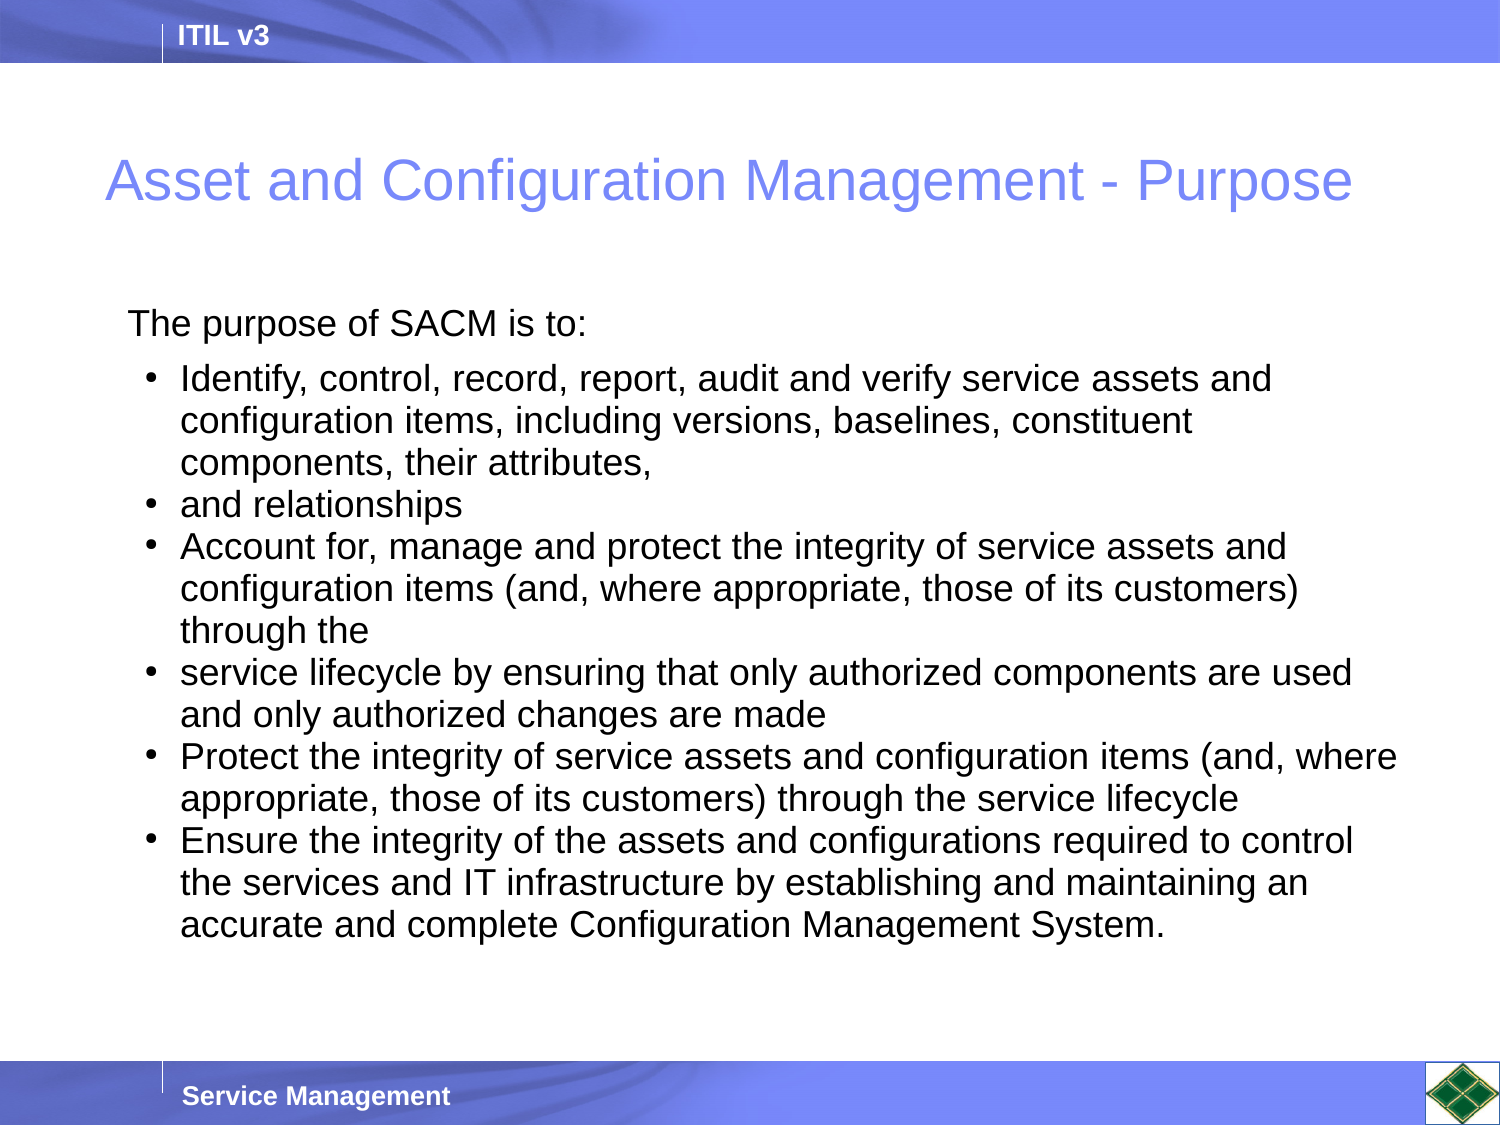

Asset and Configuration Management - Purpose
The purpose of SACM is to:
Identify, control, record, report, audit and verify service assets and configuration items, including versions, baselines, constituent components, their attributes,
and relationships
Account for, manage and protect the integrity of service assets and configuration items (and, where appropriate, those of its customers) through the
service lifecycle by ensuring that only authorized components are used and only authorized changes are made
Protect the integrity of service assets and configuration items (and, where appropriate, those of its customers) through the service lifecycle
Ensure the integrity of the assets and configurations required to control the services and IT infrastructure by establishing and maintaining an accurate and complete Configuration Management System.